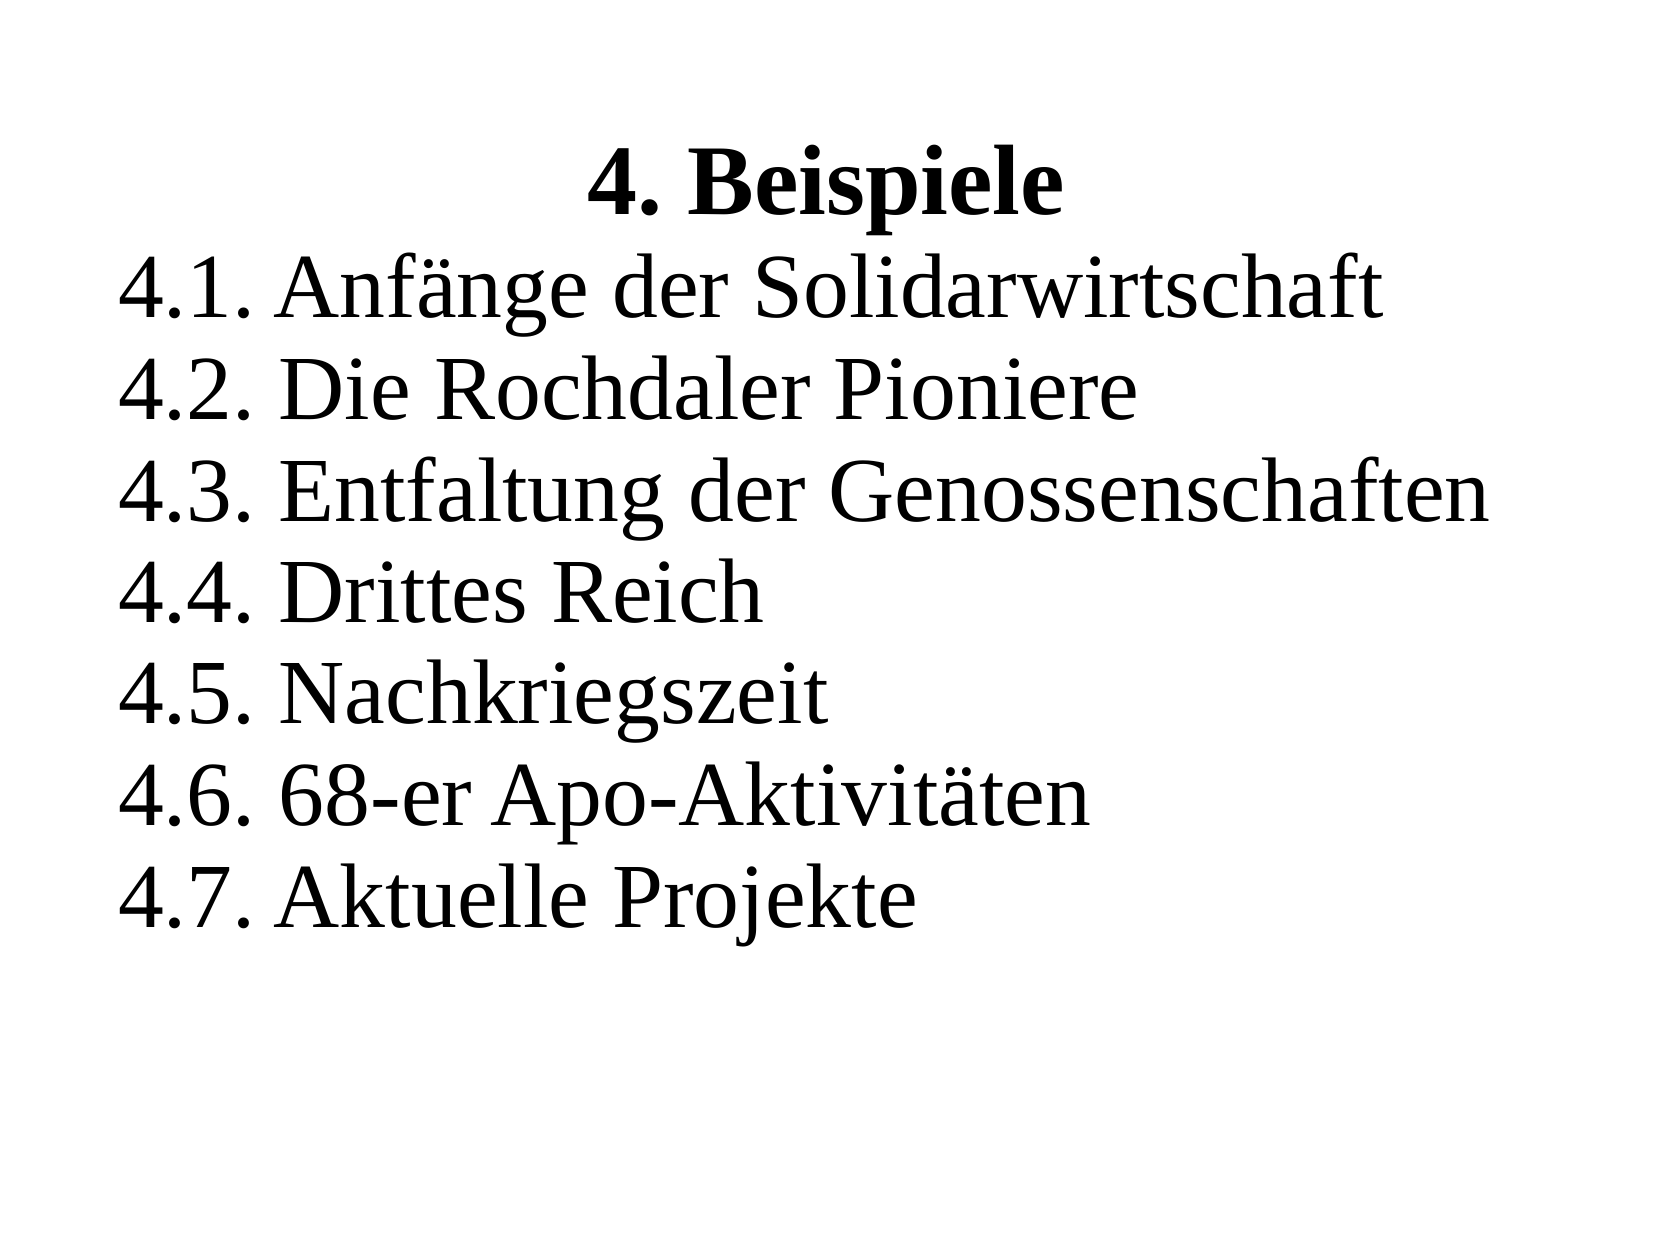

4. Beispiele
4.1. Anfänge der Solidarwirtschaft
4.2. Die Rochdaler Pioniere
4.3. Entfaltung der Genossenschaften
4.4. Drittes Reich
4.5. Nachkriegszeit
4.6. 68-er Apo-Aktivitäten
4.7. Aktuelle Projekte